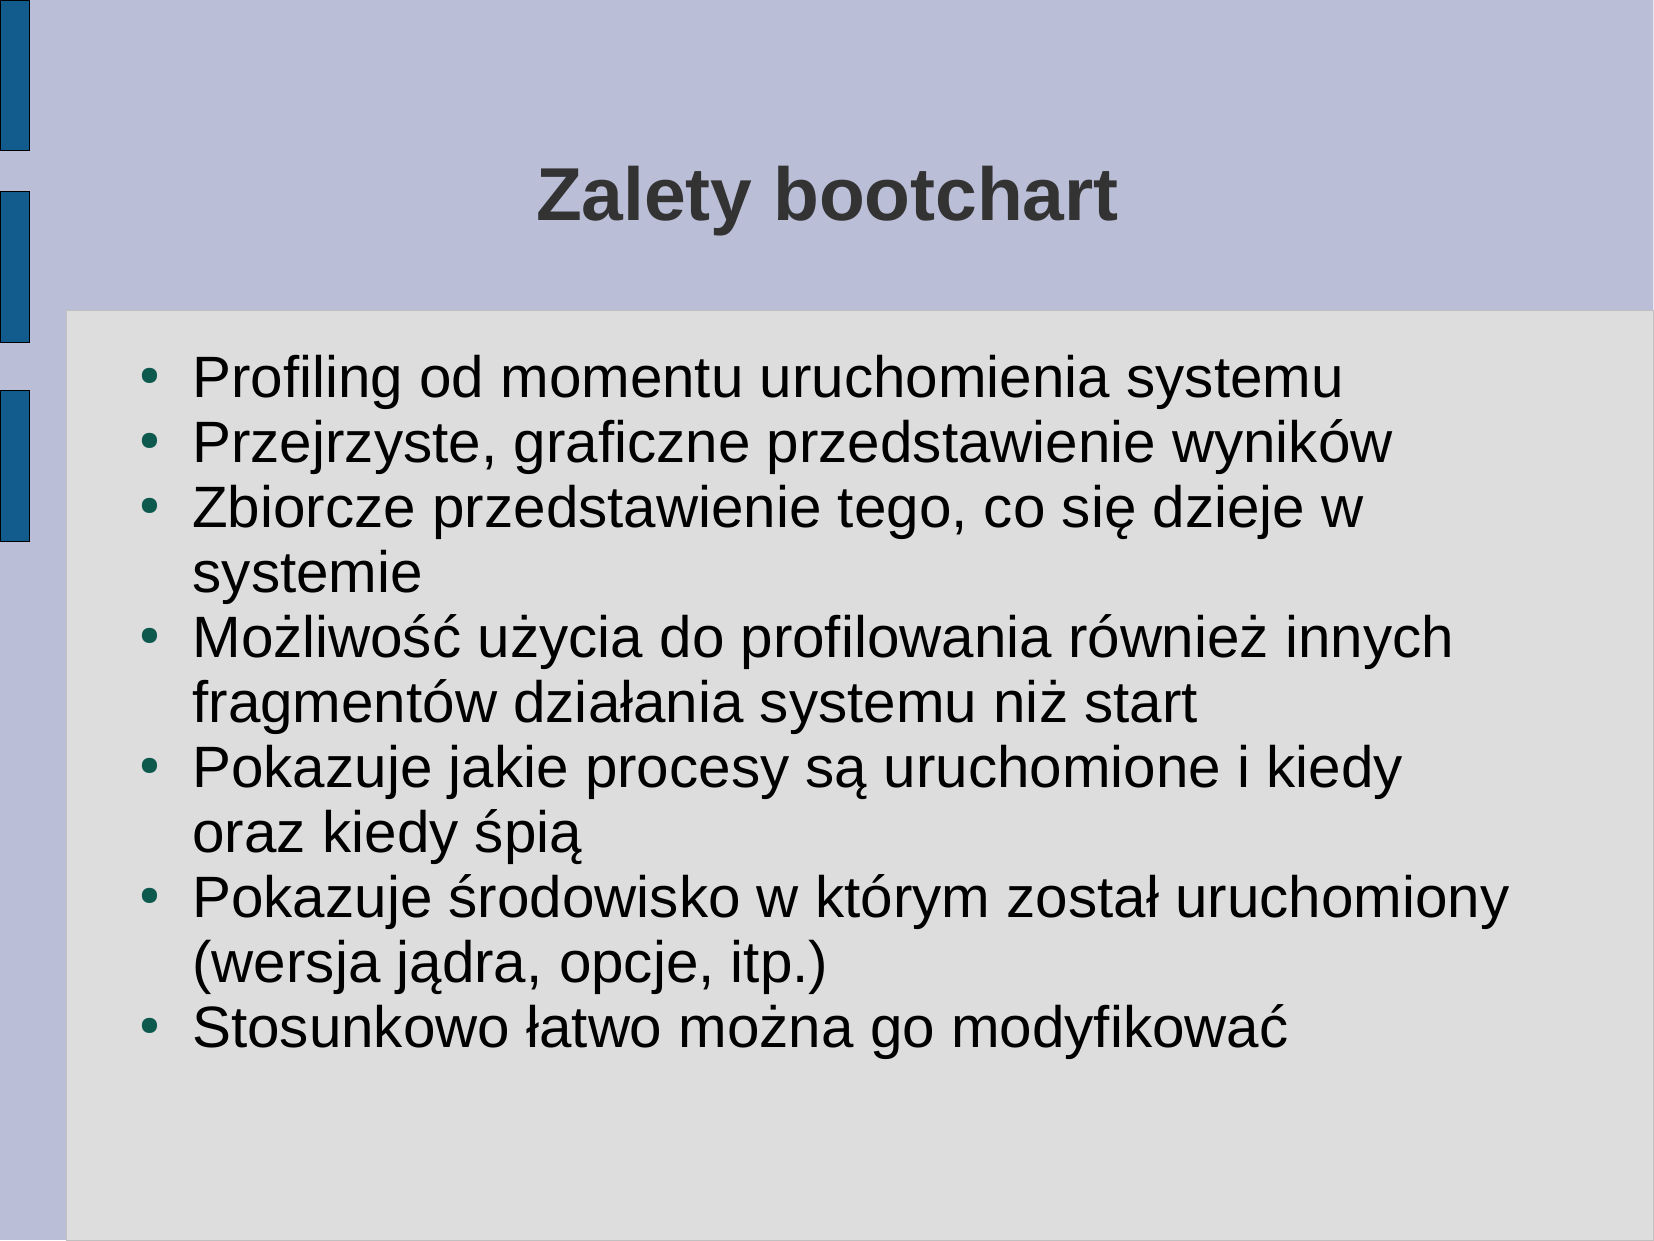

# Zalety bootchart
Profiling od momentu uruchomienia systemu
Przejrzyste, graficzne przedstawienie wyników
Zbiorcze przedstawienie tego, co się dzieje w systemie
Możliwość użycia do profilowania również innych fragmentów działania systemu niż start
Pokazuje jakie procesy są uruchomione i kiedy oraz kiedy śpią
Pokazuje środowisko w którym został uruchomiony (wersja jądra, opcje, itp.)
Stosunkowo łatwo można go modyfikować